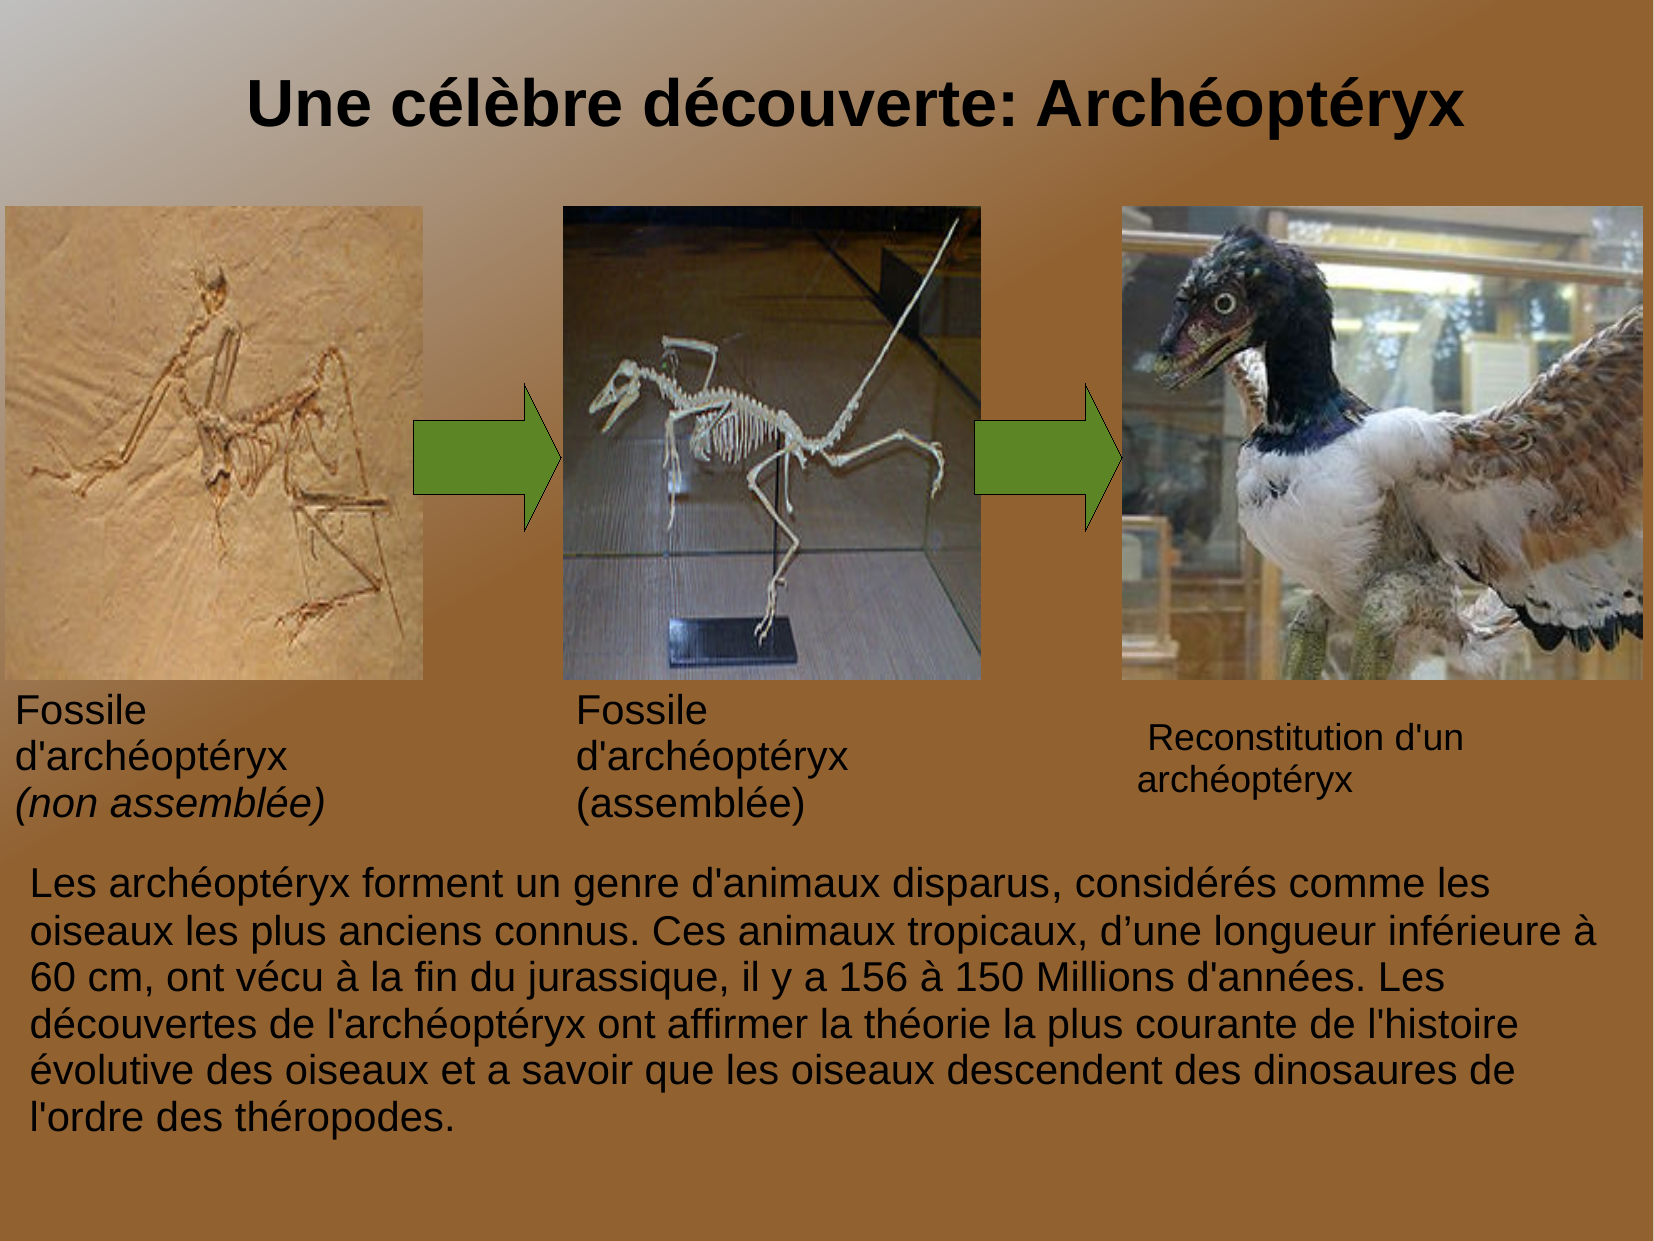

Une célèbre découverte: Archéoptéryx
Fossile d'archéoptéryx (non assemblée)
Fossile
d'archéoptéryx
(assemblée)
 Reconstitution d'un archéoptéryx
Les archéoptéryx forment un genre d'animaux disparus, considérés comme les oiseaux les plus anciens connus. Ces animaux tropicaux, d’une longueur inférieure à 60 cm, ont vécu à la fin du jurassique, il y a 156 à 150 Millions d'années. Les découvertes de l'archéoptéryx ont affirmer la théorie la plus courante de l'histoire évolutive des oiseaux et a savoir que les oiseaux descendent des dinosaures de l'ordre des théropodes.